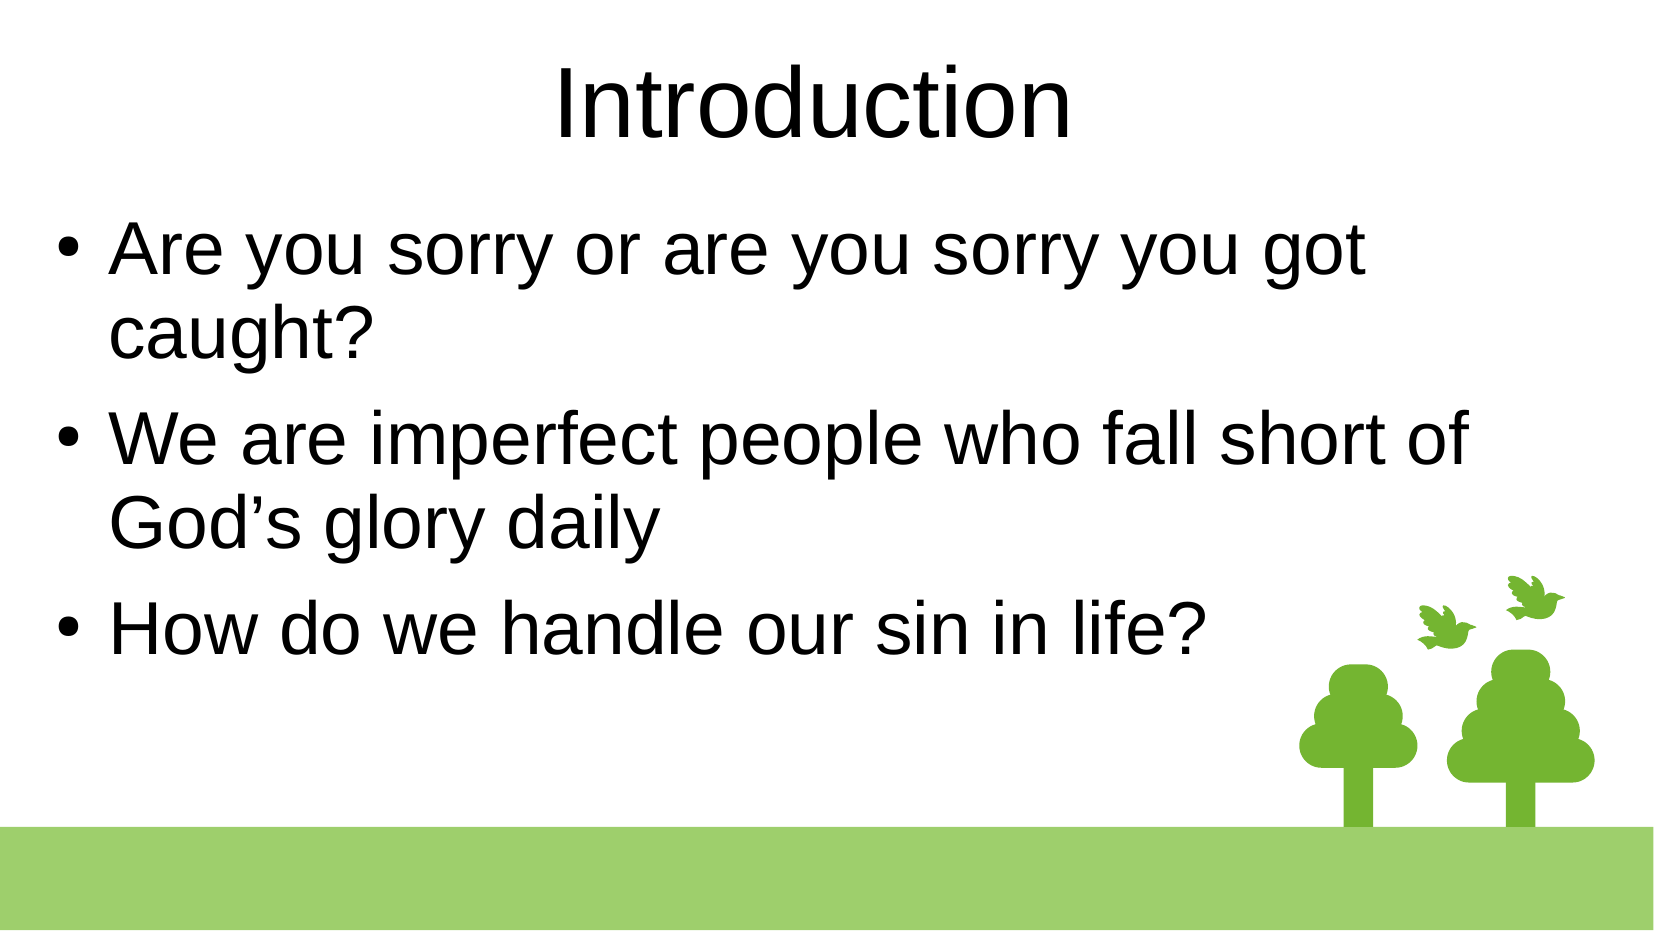

# Introduction
Are you sorry or are you sorry you got caught?
We are imperfect people who fall short of God’s glory daily
How do we handle our sin in life?